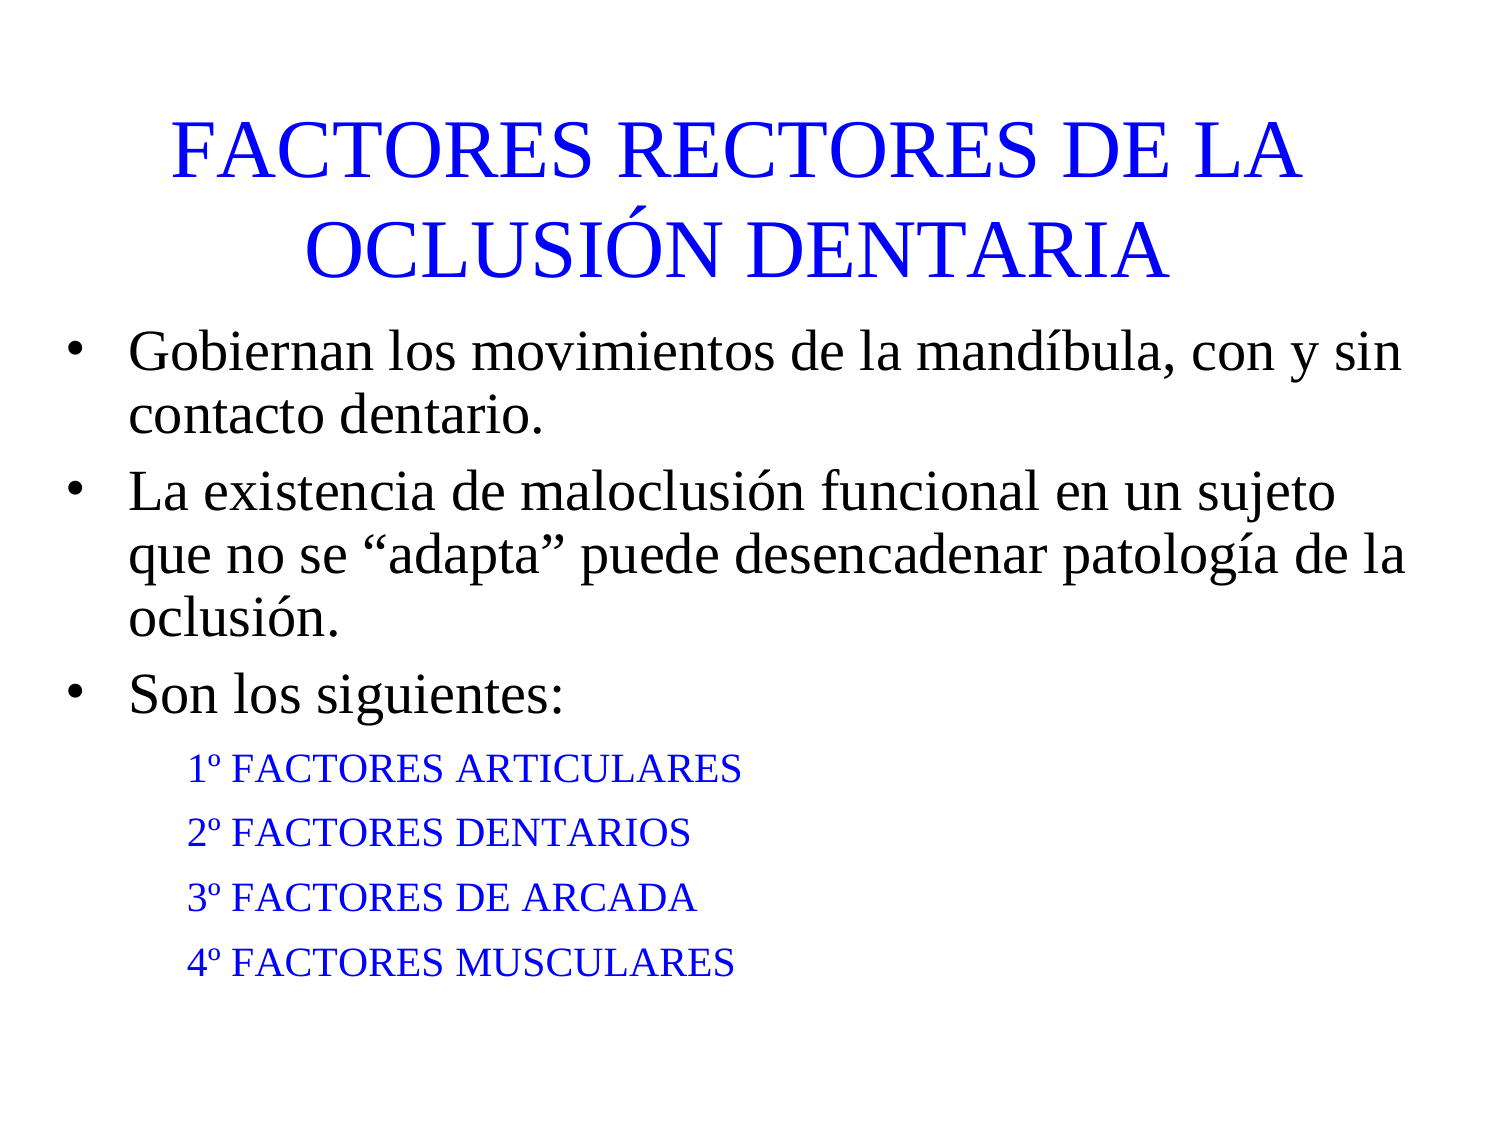

# FACTORES RECTORES DE LA OCLUSIÓN DENTARIA
Gobiernan los movimientos de la mandíbula, con y sin contacto dentario.
La existencia de maloclusión funcional en un sujeto que no se “adapta” puede desencadenar patología de la oclusión.
Son los siguientes:
1º FACTORES ARTICULARES
2º FACTORES DENTARIOS
3º FACTORES DE ARCADA
4º FACTORES MUSCULARES